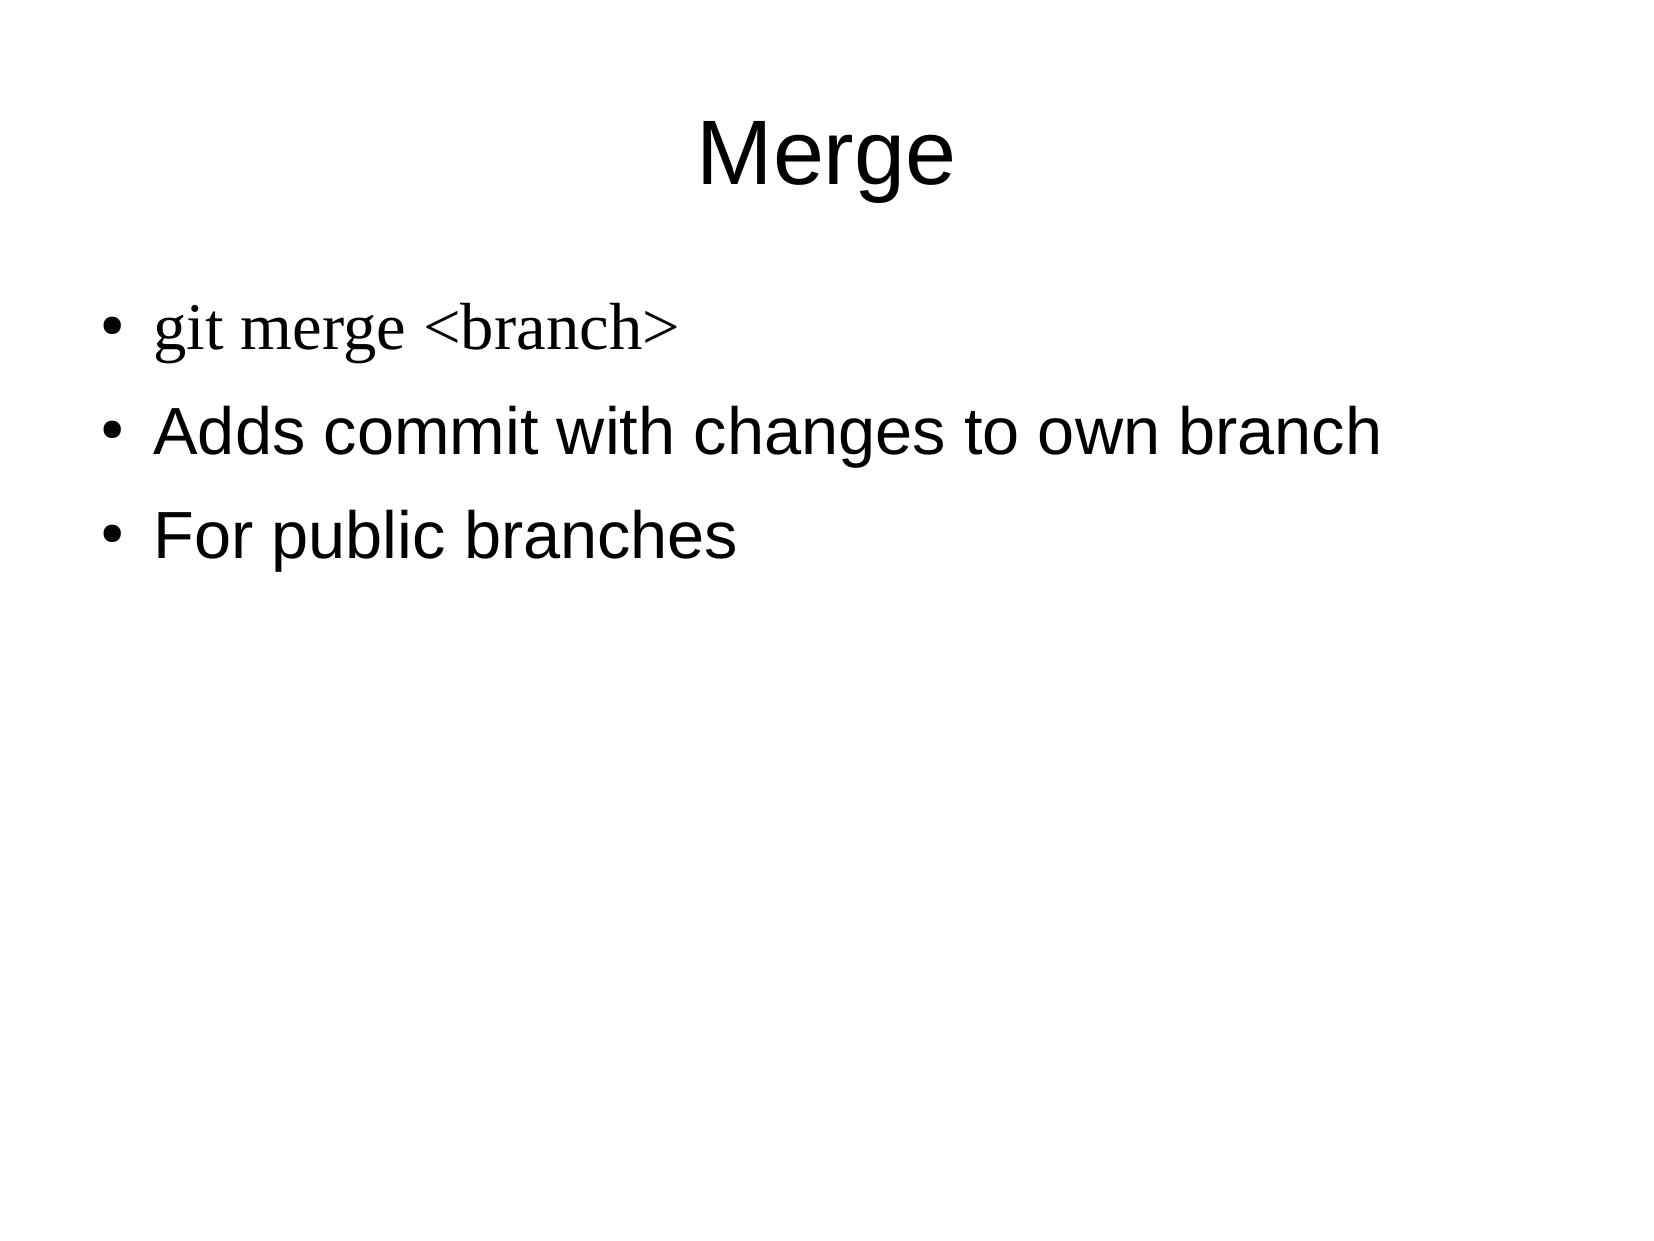

# Merge
git merge <branch>
Adds commit with changes to own branch
For public branches